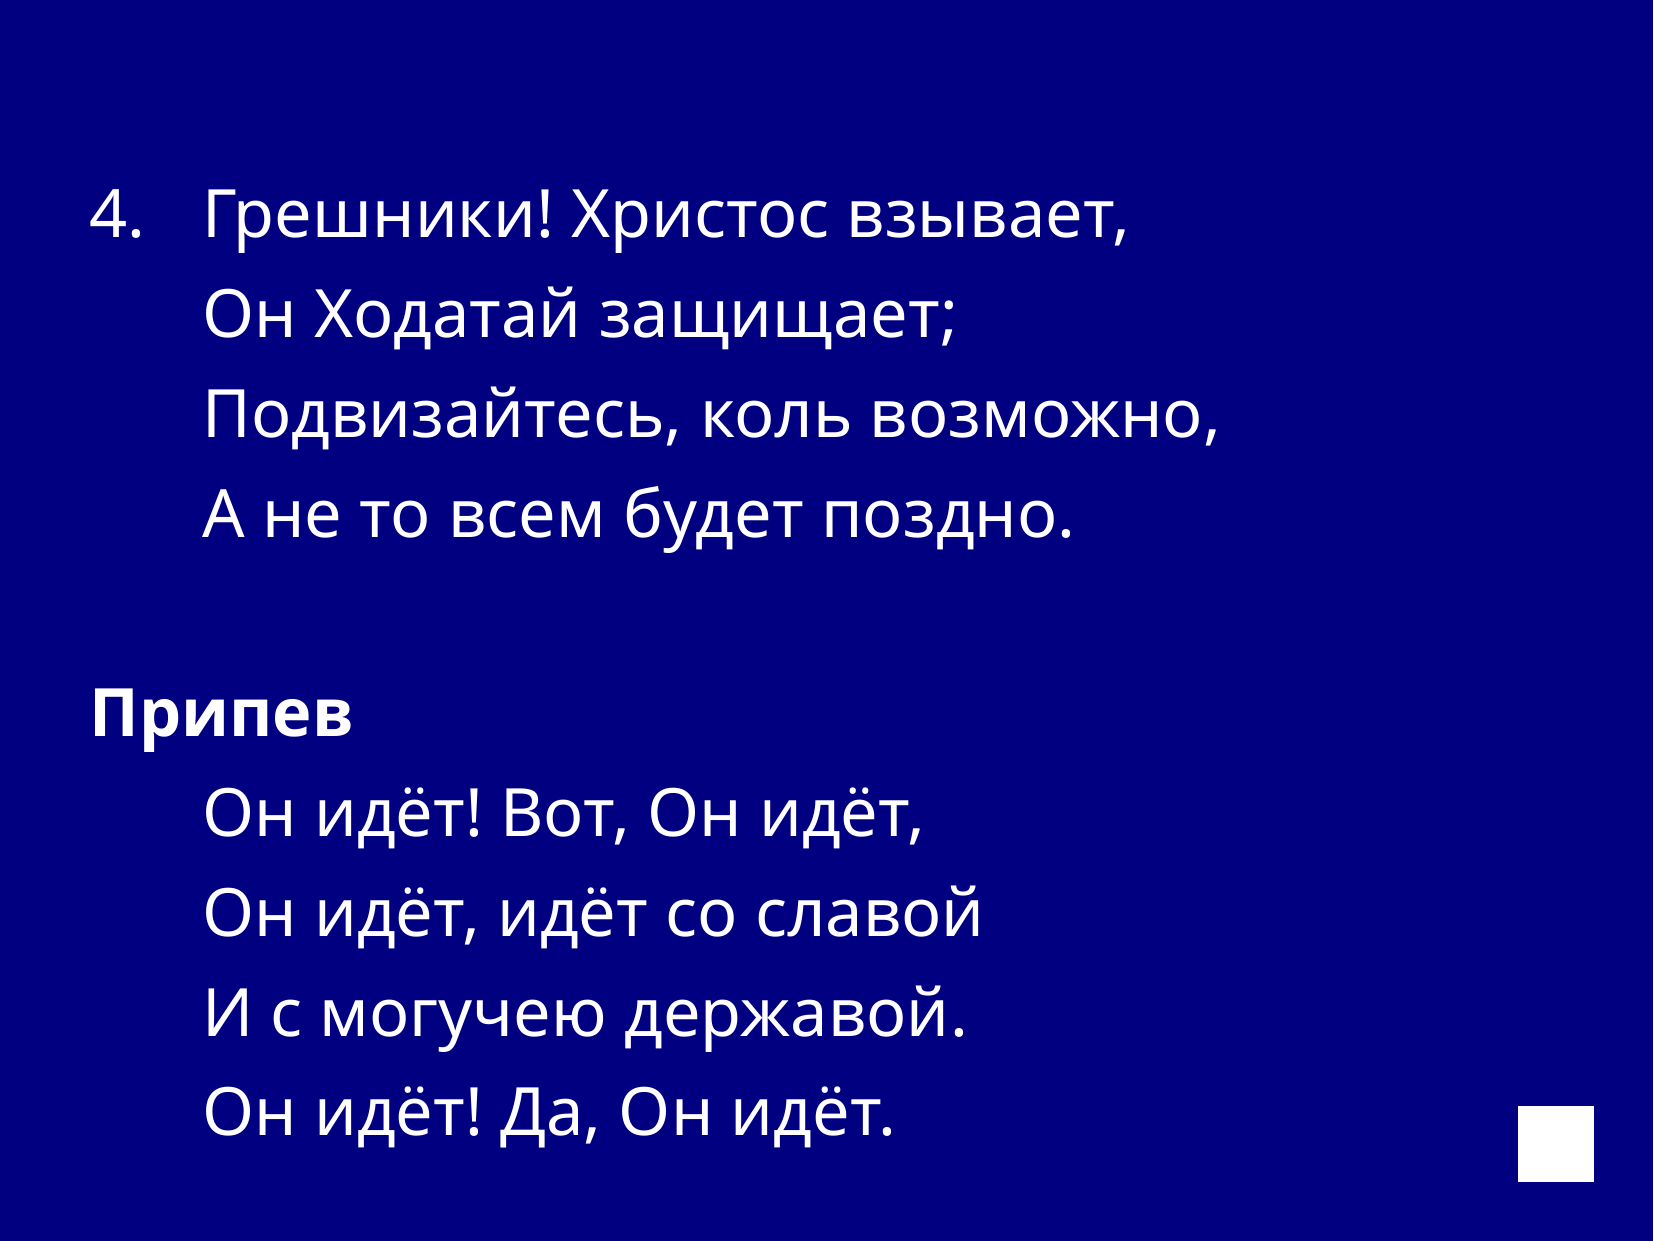

4.	Грешники! Христос взывает,
	Он Ходатай защищает;
	Подвизайтесь, коль возможно,
	А не то всем будет поздно.
Припев
	Он идёт! Вот, Он идёт,
	Он идёт, идёт со славой
	И с могучею державой.
	Он идёт! Да, Он идёт.